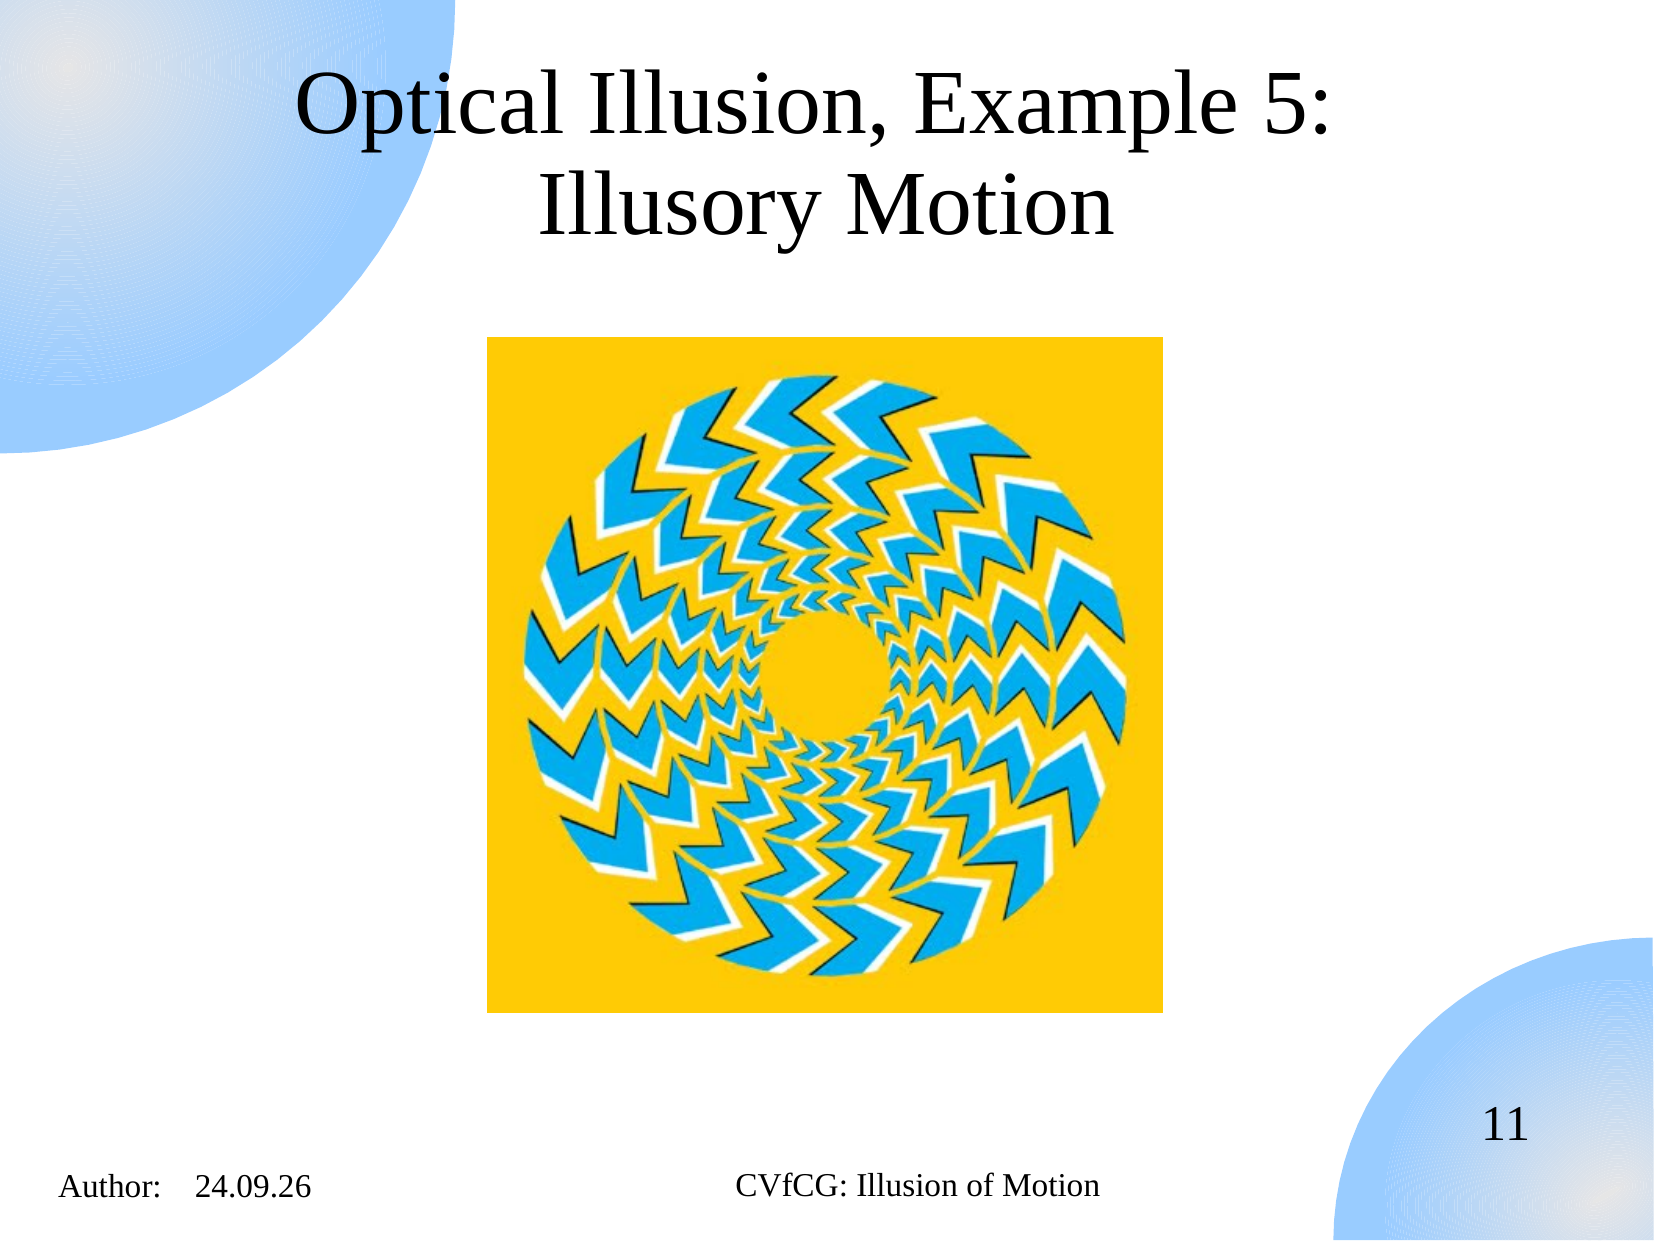

# Optical Illusion, Example 5: Illusory Motion
CVfCG: Illusion of Motion